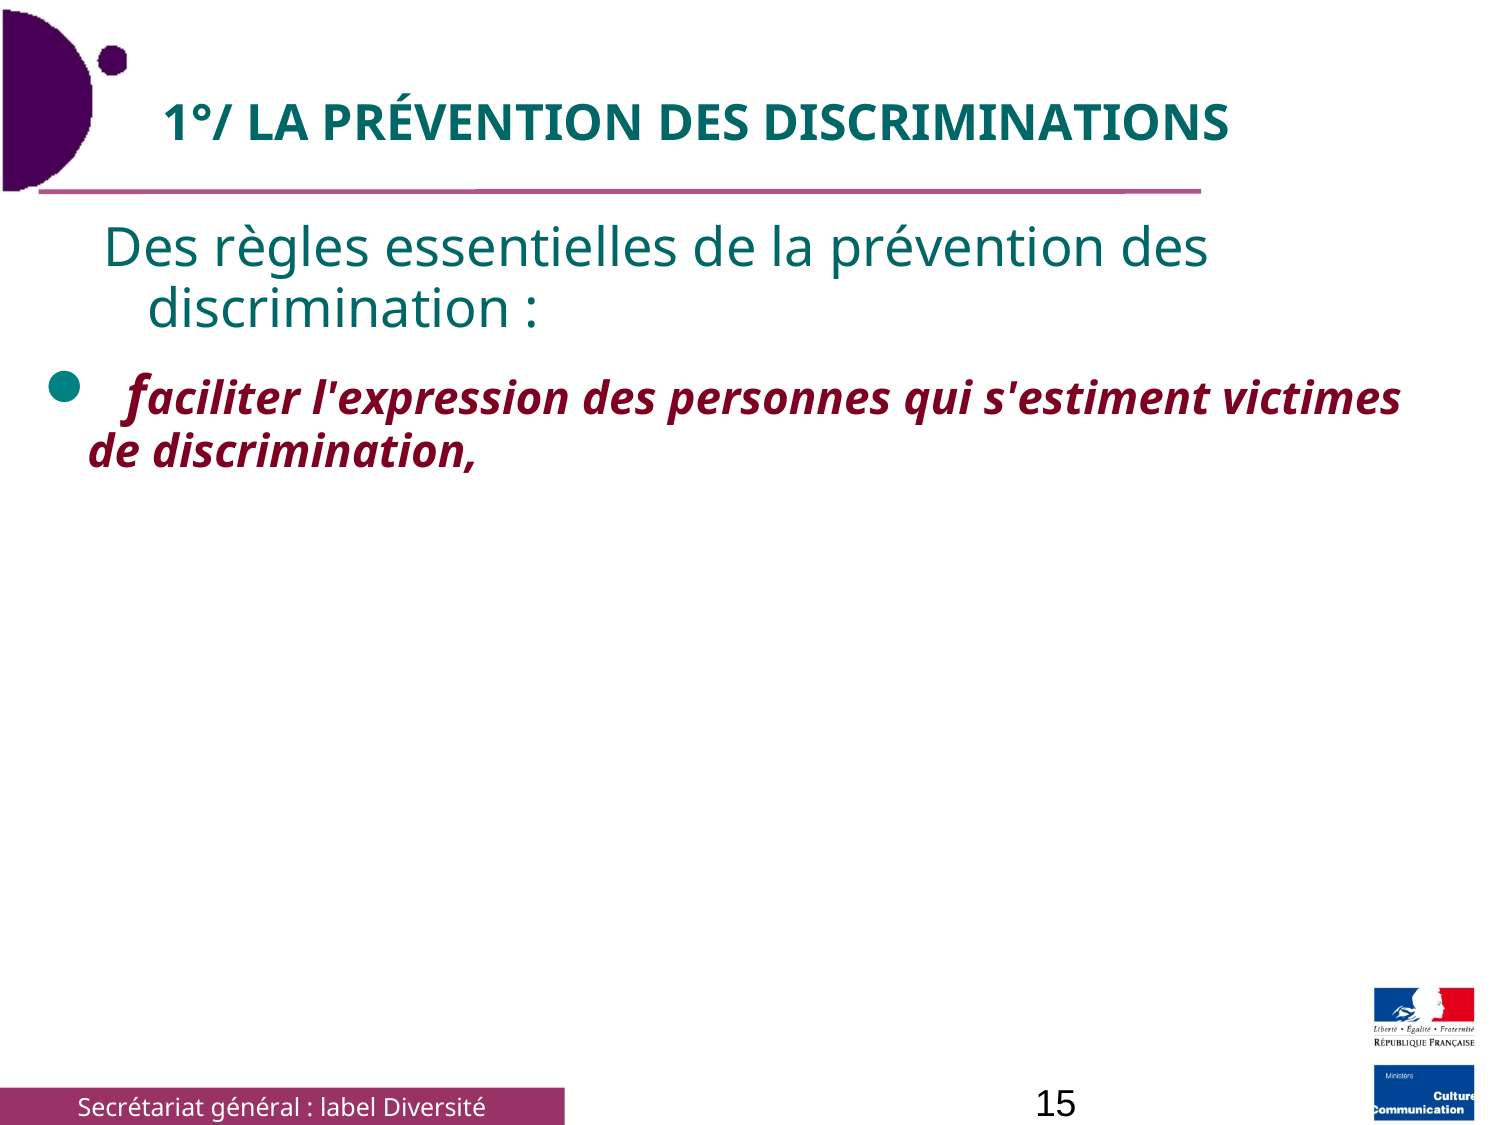

1°/ LA PRÉVENTION DES DISCRIMINATIONS
Des règles essentielles de la prévention des discrimination :
 faciliter l'expression des personnes qui s'estiment victimes de discrimination,